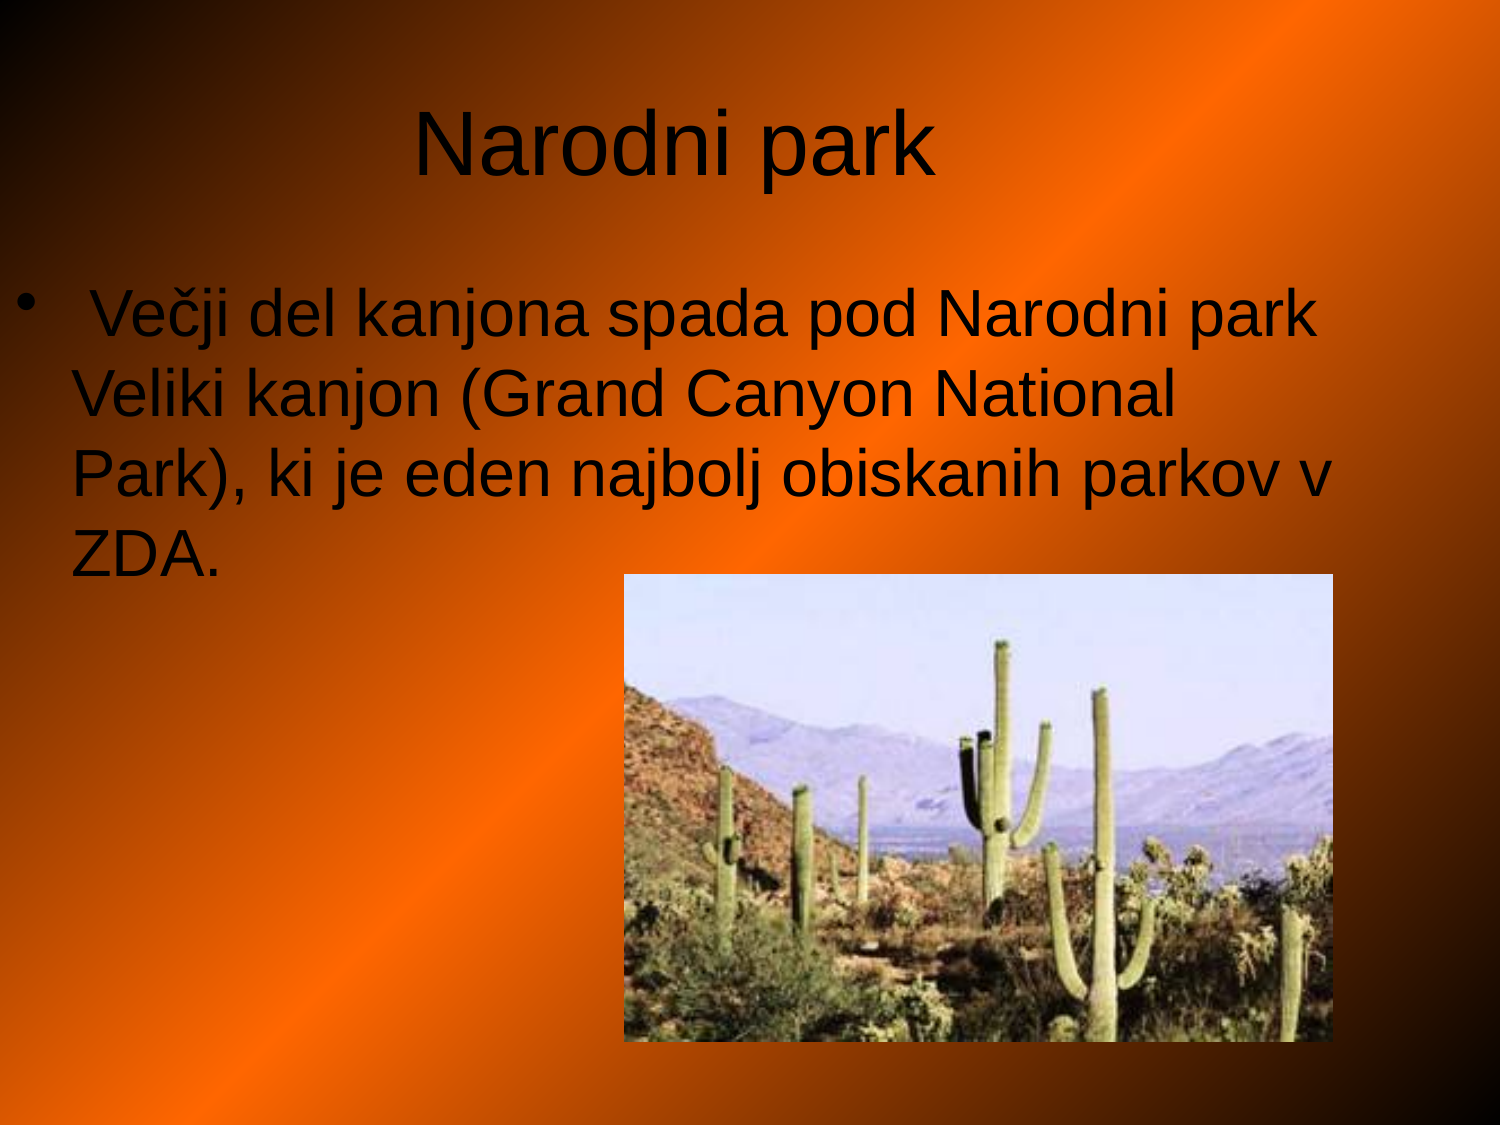

# Narodni park
 Večji del kanjona spada pod Narodni park Veliki kanjon (Grand Canyon National Park), ki je eden najbolj obiskanih parkov v ZDA.